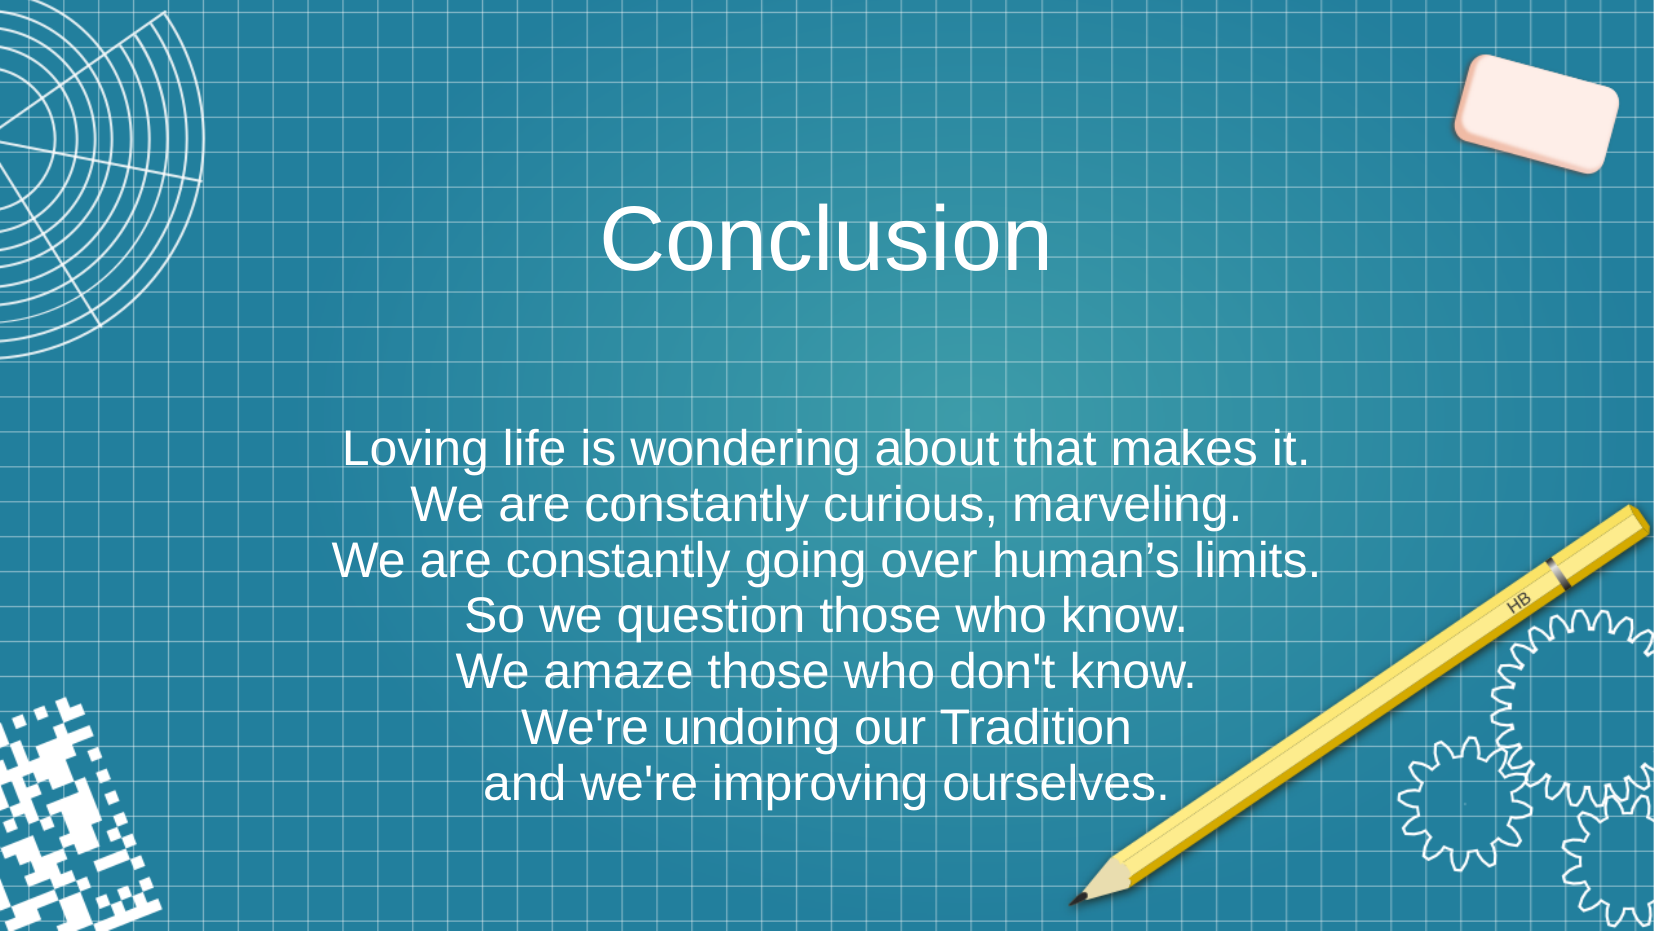

# Conclusion
Loving life is wondering about that makes it.
We are constantly curious, marveling.
We are constantly going over human’s limits.
So we question those who know.
We amaze those who don't know.
We're undoing our Tradition
and we're improving ourselves.